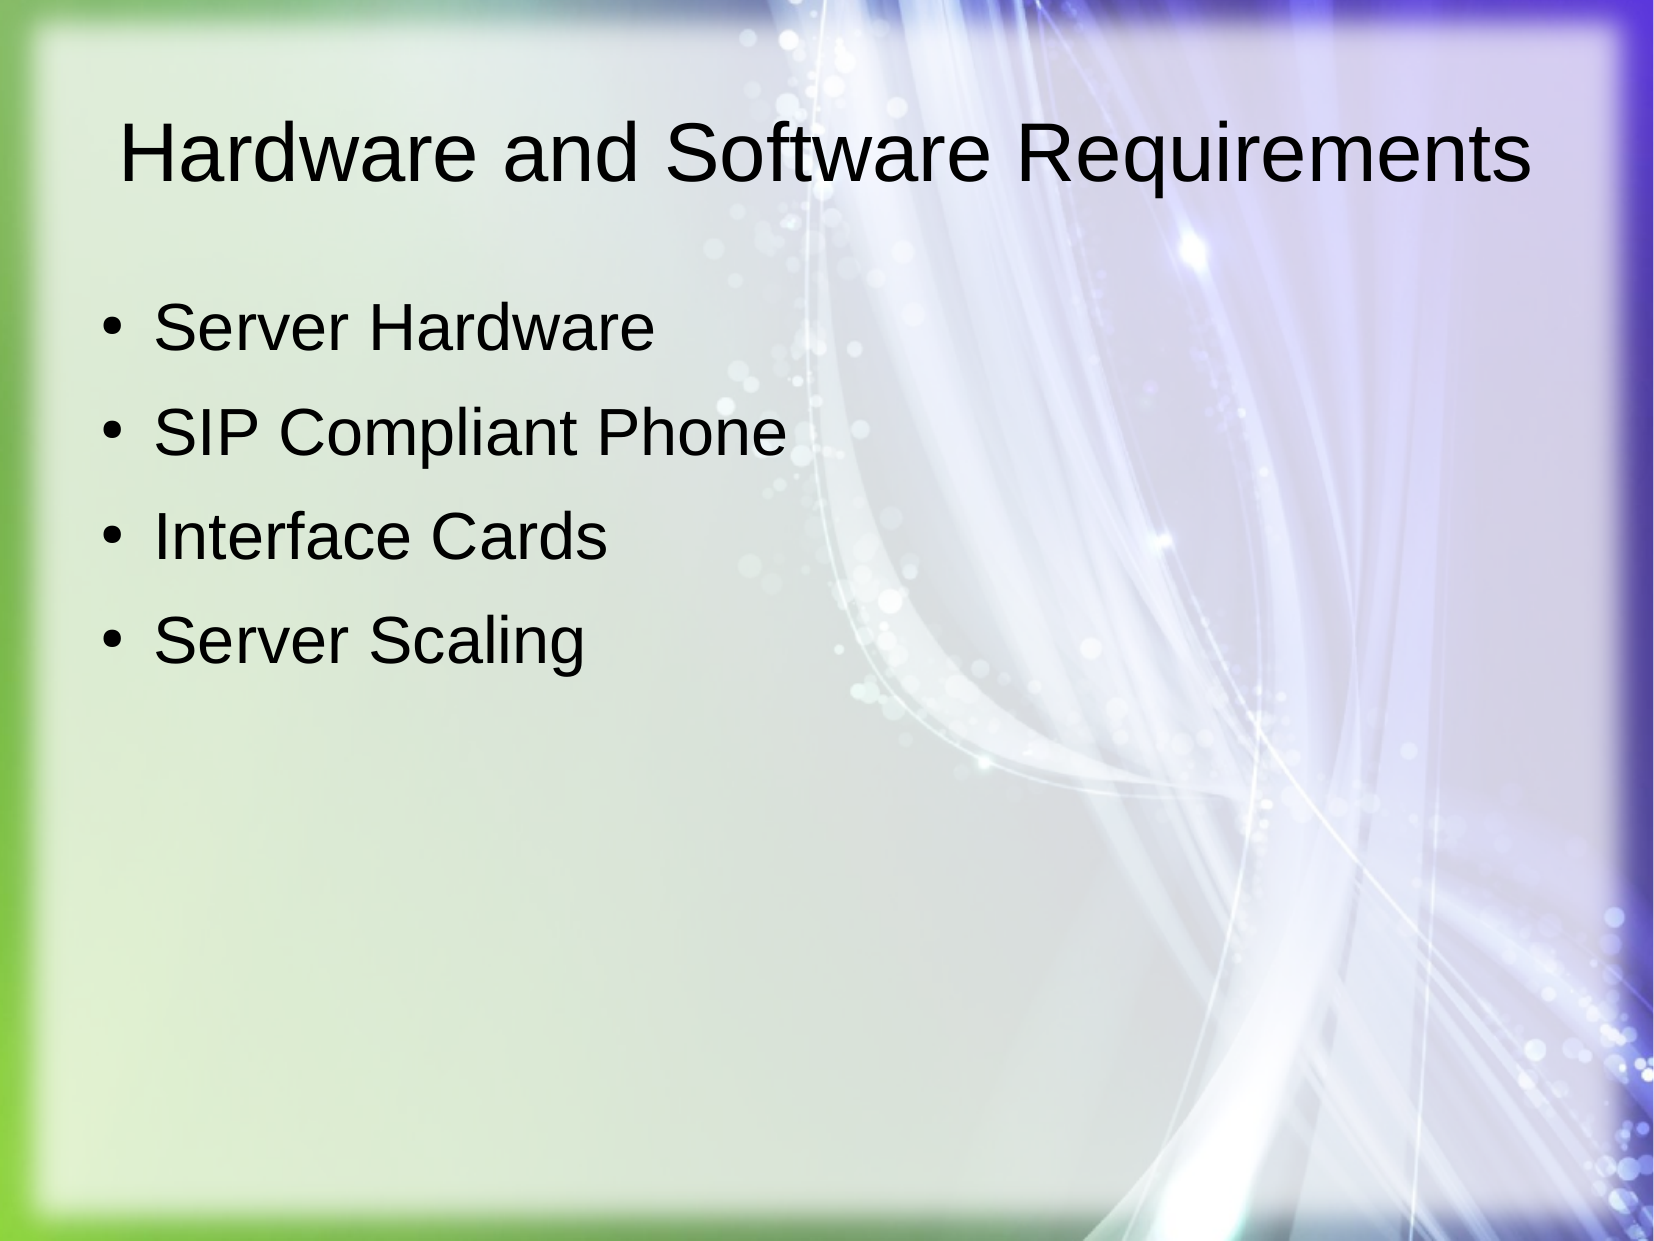

# Hardware and Software Requirements
Server Hardware
SIP Compliant Phone
Interface Cards
Server Scaling